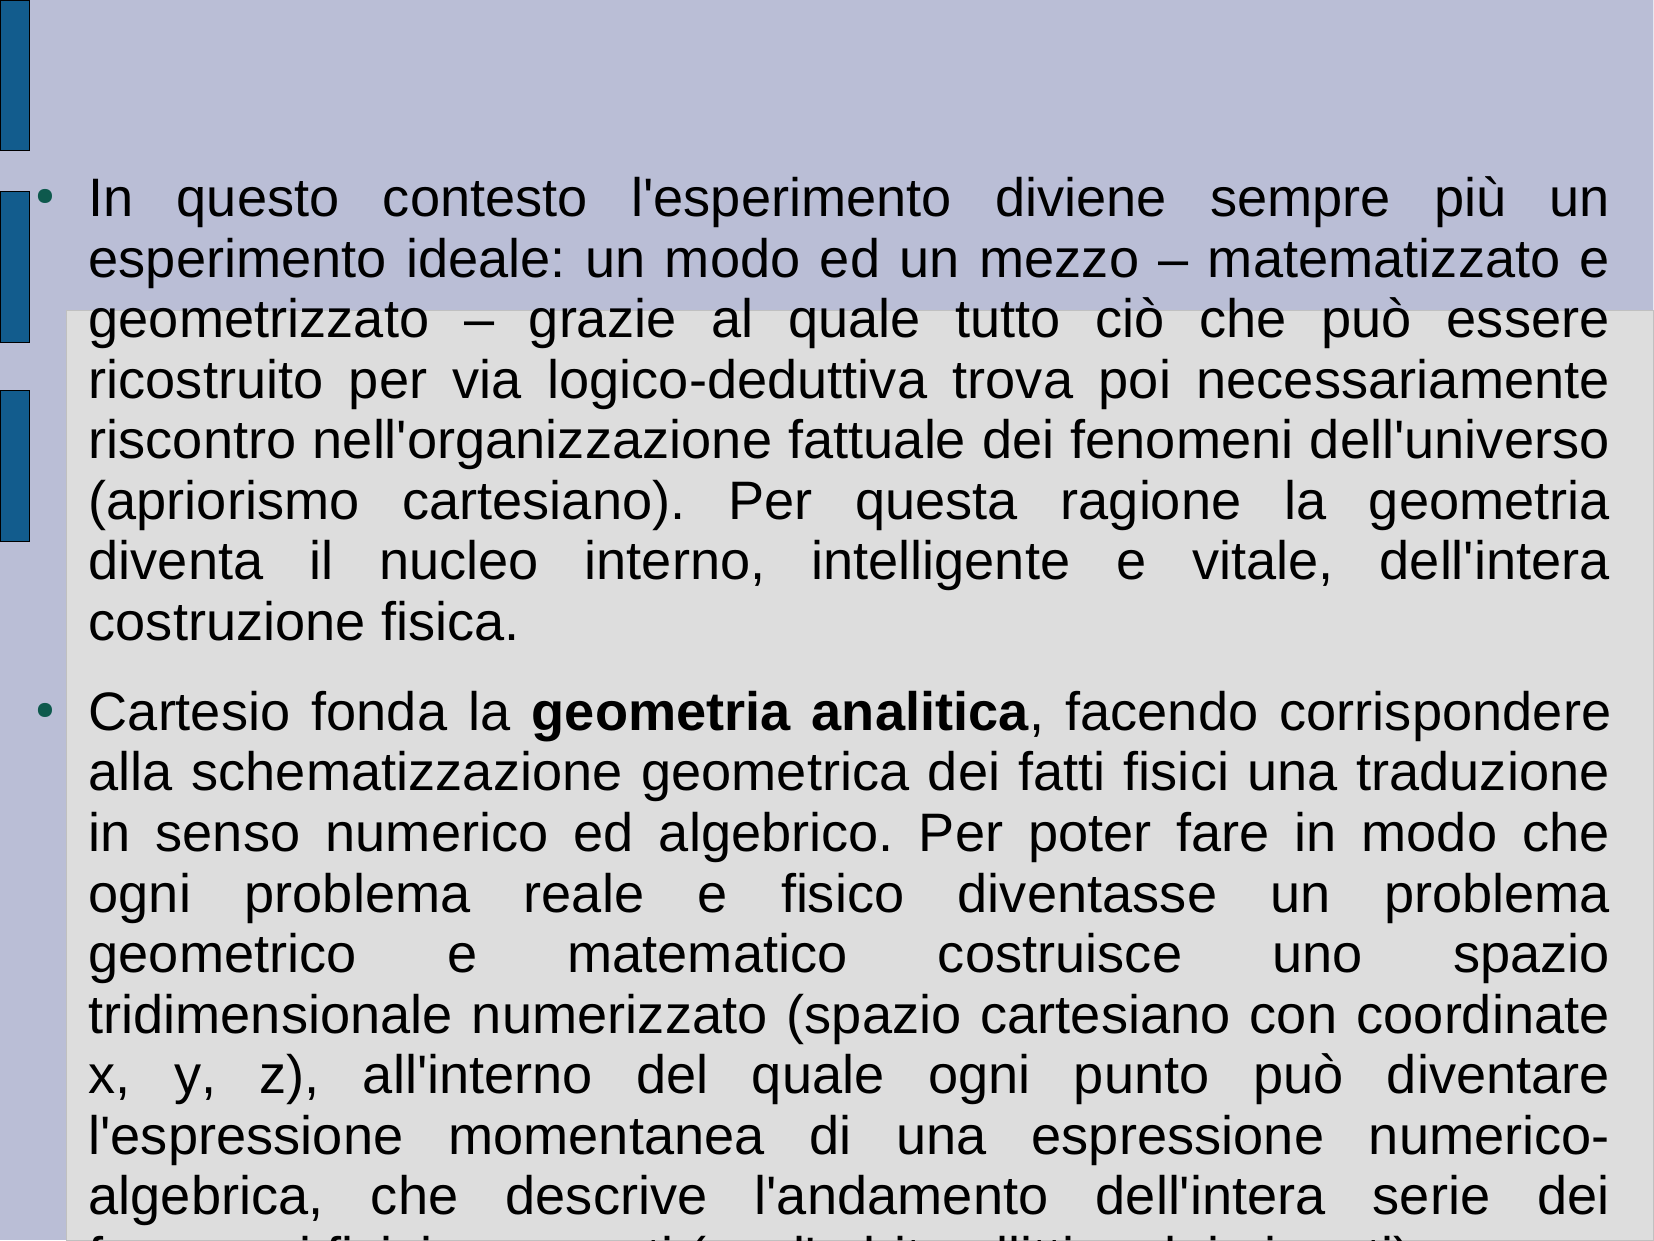

#
In questo contesto l'esperimento diviene sempre più un esperimento ideale: un modo ed un mezzo – matematizzato e geometrizzato – grazie al quale tutto ciò che può essere ricostruito per via logico-deduttiva trova poi necessariamente riscontro nell'organizzazione fattuale dei fenomeni dell'universo (apriorismo cartesiano). Per questa ragione la geometria diventa il nucleo interno, intelligente e vitale, dell'intera costruzione fisica.
Cartesio fonda la geometria analitica, facendo corrispondere alla schematizzazione geometrica dei fatti fisici una traduzione in senso numerico ed algebrico. Per poter fare in modo che ogni problema reale e fisico diventasse un problema geometrico e matematico costruisce uno spazio tridimensionale numerizzato (spazio cartesiano con coordinate x, y, z), all'interno del quale ogni punto può diventare l'espressione momentanea di una espressione numerico-algebrica, che descrive l'andamento dell'intera serie dei fenomeni fisici apparenti (es: l'orbita ellittica dei pianeti).